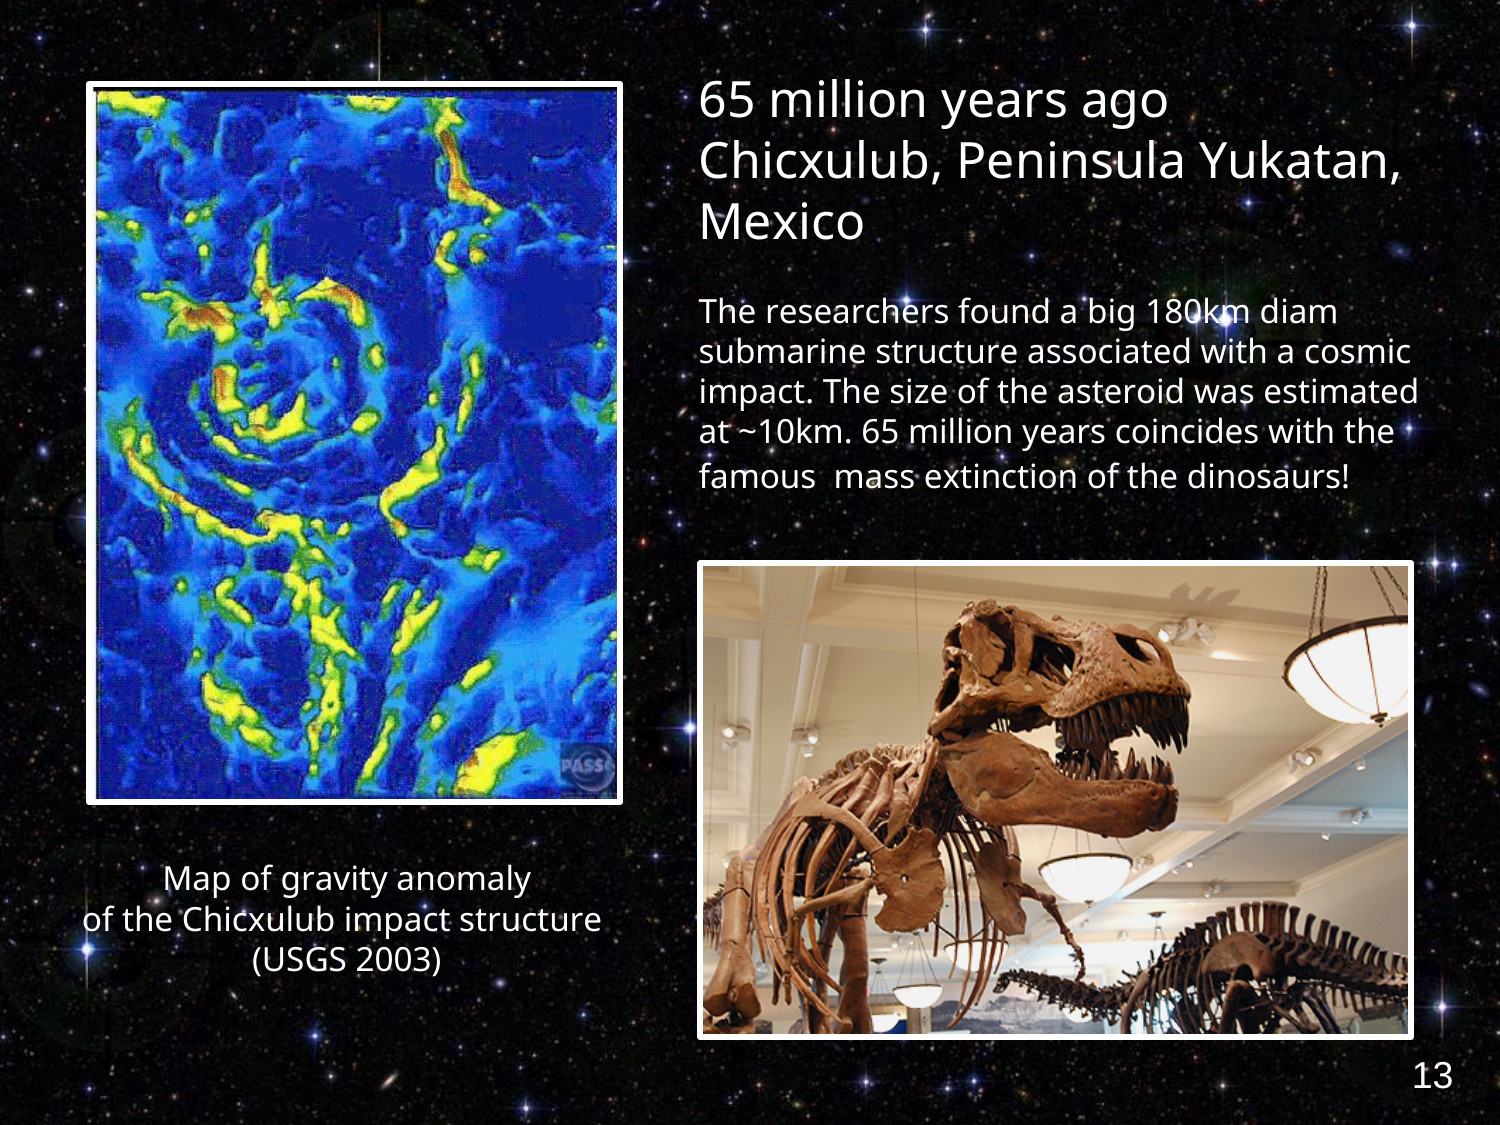

65 million years ago
Chicxulub, Peninsula Yukatan,
Mexico
The researchers found a big 180km diam
submarine structure associated with a cosmic
impact. The size of the asteroid was estimated
at ~10km. 65 million years coincides with the
famous mass extinction of the dinosaurs!
Map of gravity anomaly
of the Chicxulub impact structure
(USGS 2003)
13